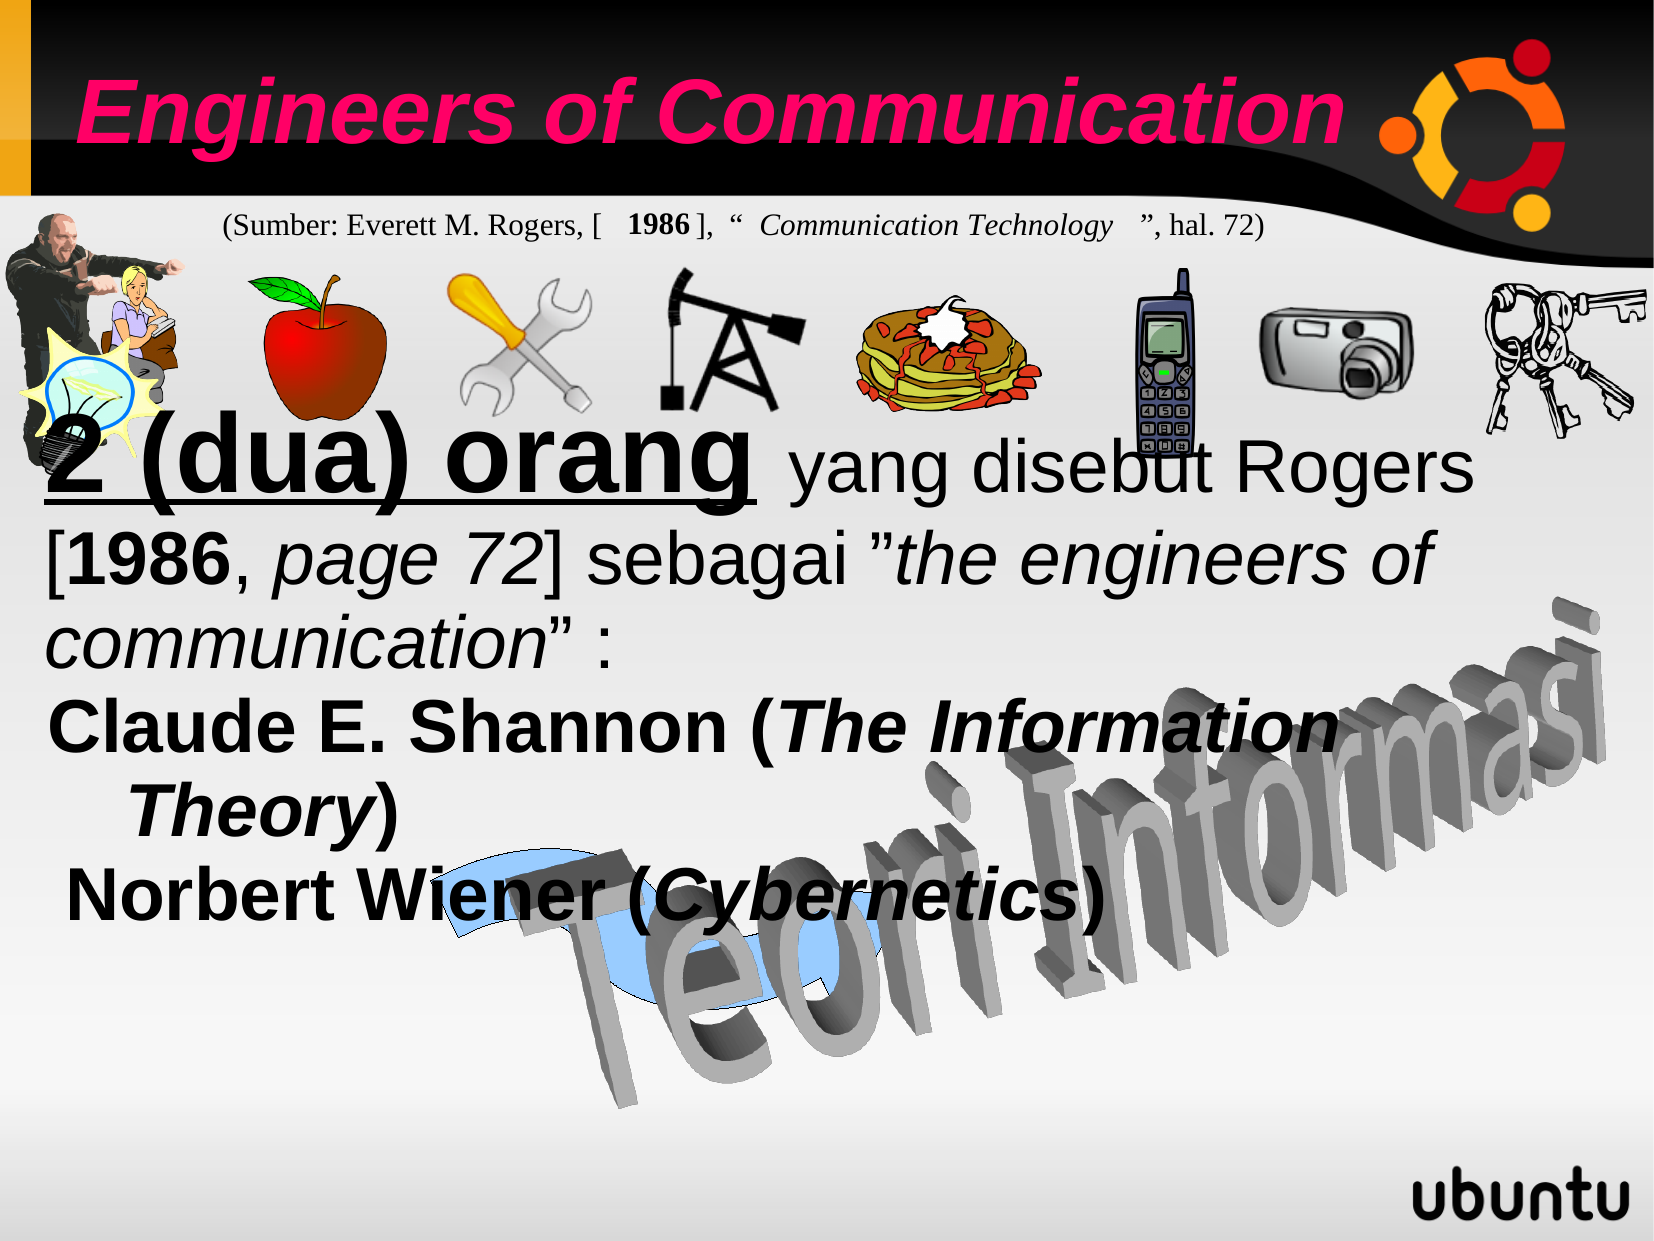

# Engineers of Communication
1986
(Sumber: Everett M. Rogers, [
], “
Communication Technology
”, hal. 72)
2 (dua) orang yang disebut Rogers [1986, page 72] sebagai ”the engineers of communication” :
Claude E. Shannon (The Information Theory)
 Norbert Wiener (Cybernetics)
Teori Informasi